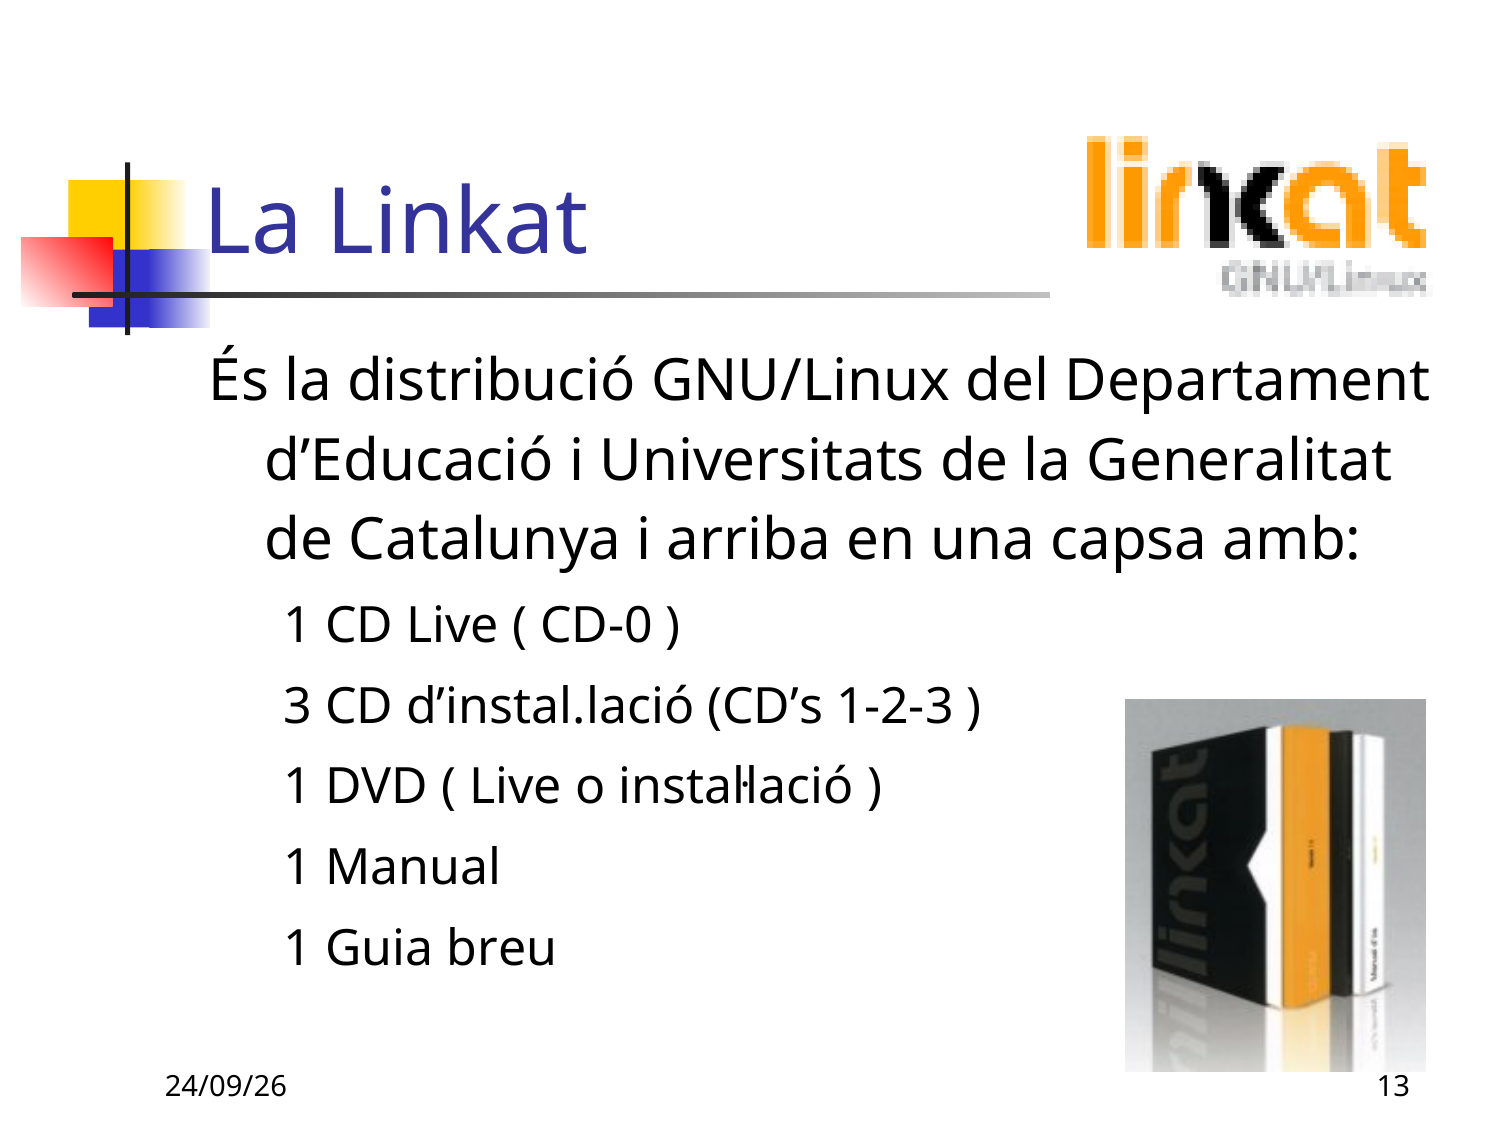

# La Linkat
És la distribució GNU/Linux del Departament d’Educació i Universitats de la Generalitat de Catalunya i arriba en una capsa amb:
1 CD Live ( CD-0 )
3 CD d’instal.lació (CD’s 1-2-3 )
1 DVD ( Live o instal·lació )
1 Manual
1 Guia breu
13